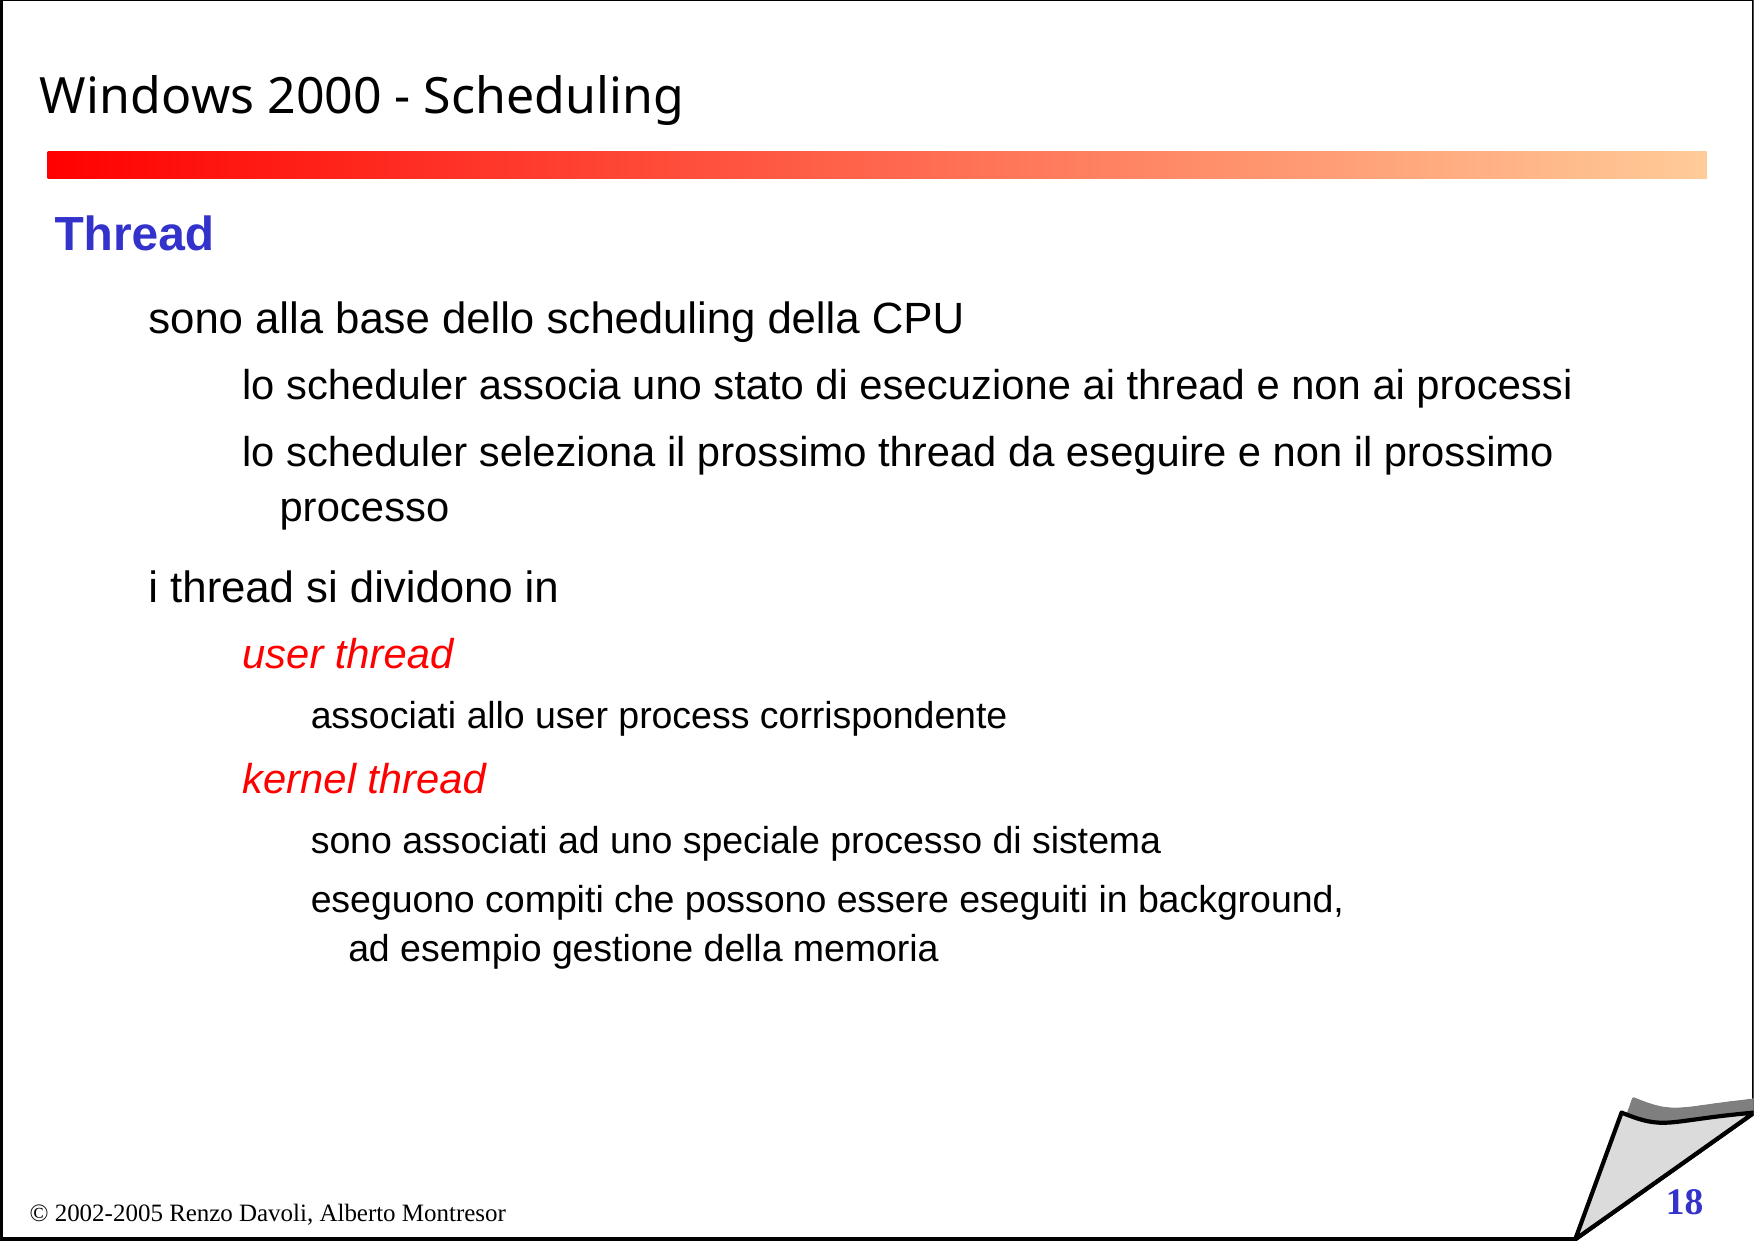

# Windows 2000 - Scheduling
Thread
sono alla base dello scheduling della CPU
lo scheduler associa uno stato di esecuzione ai thread e non ai processi
lo scheduler seleziona il prossimo thread da eseguire e non il prossimo processo
i thread si dividono in
user thread
associati allo user process corrispondente
kernel thread
sono associati ad uno speciale processo di sistema
eseguono compiti che possono essere eseguiti in background,
ad esempio gestione della memoria